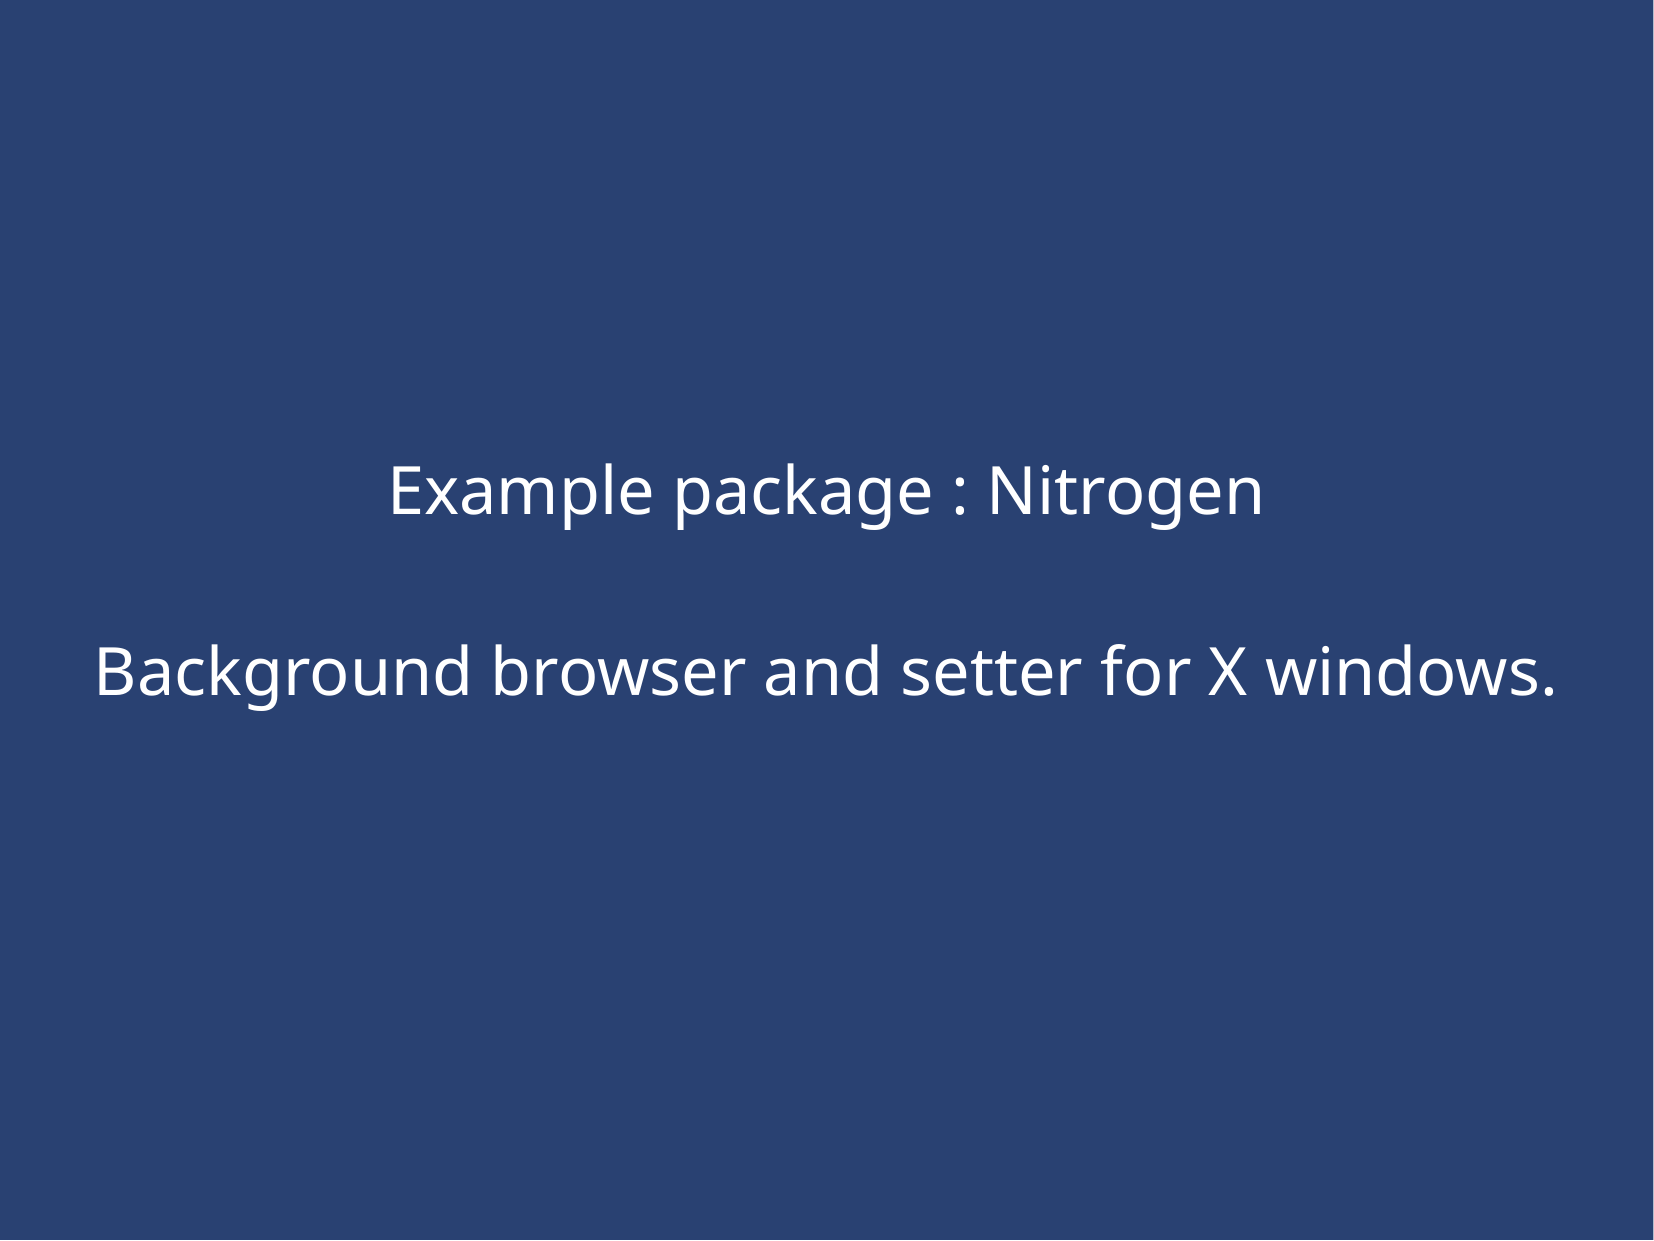

# Example package : Nitrogen
Background browser and setter for X windows.